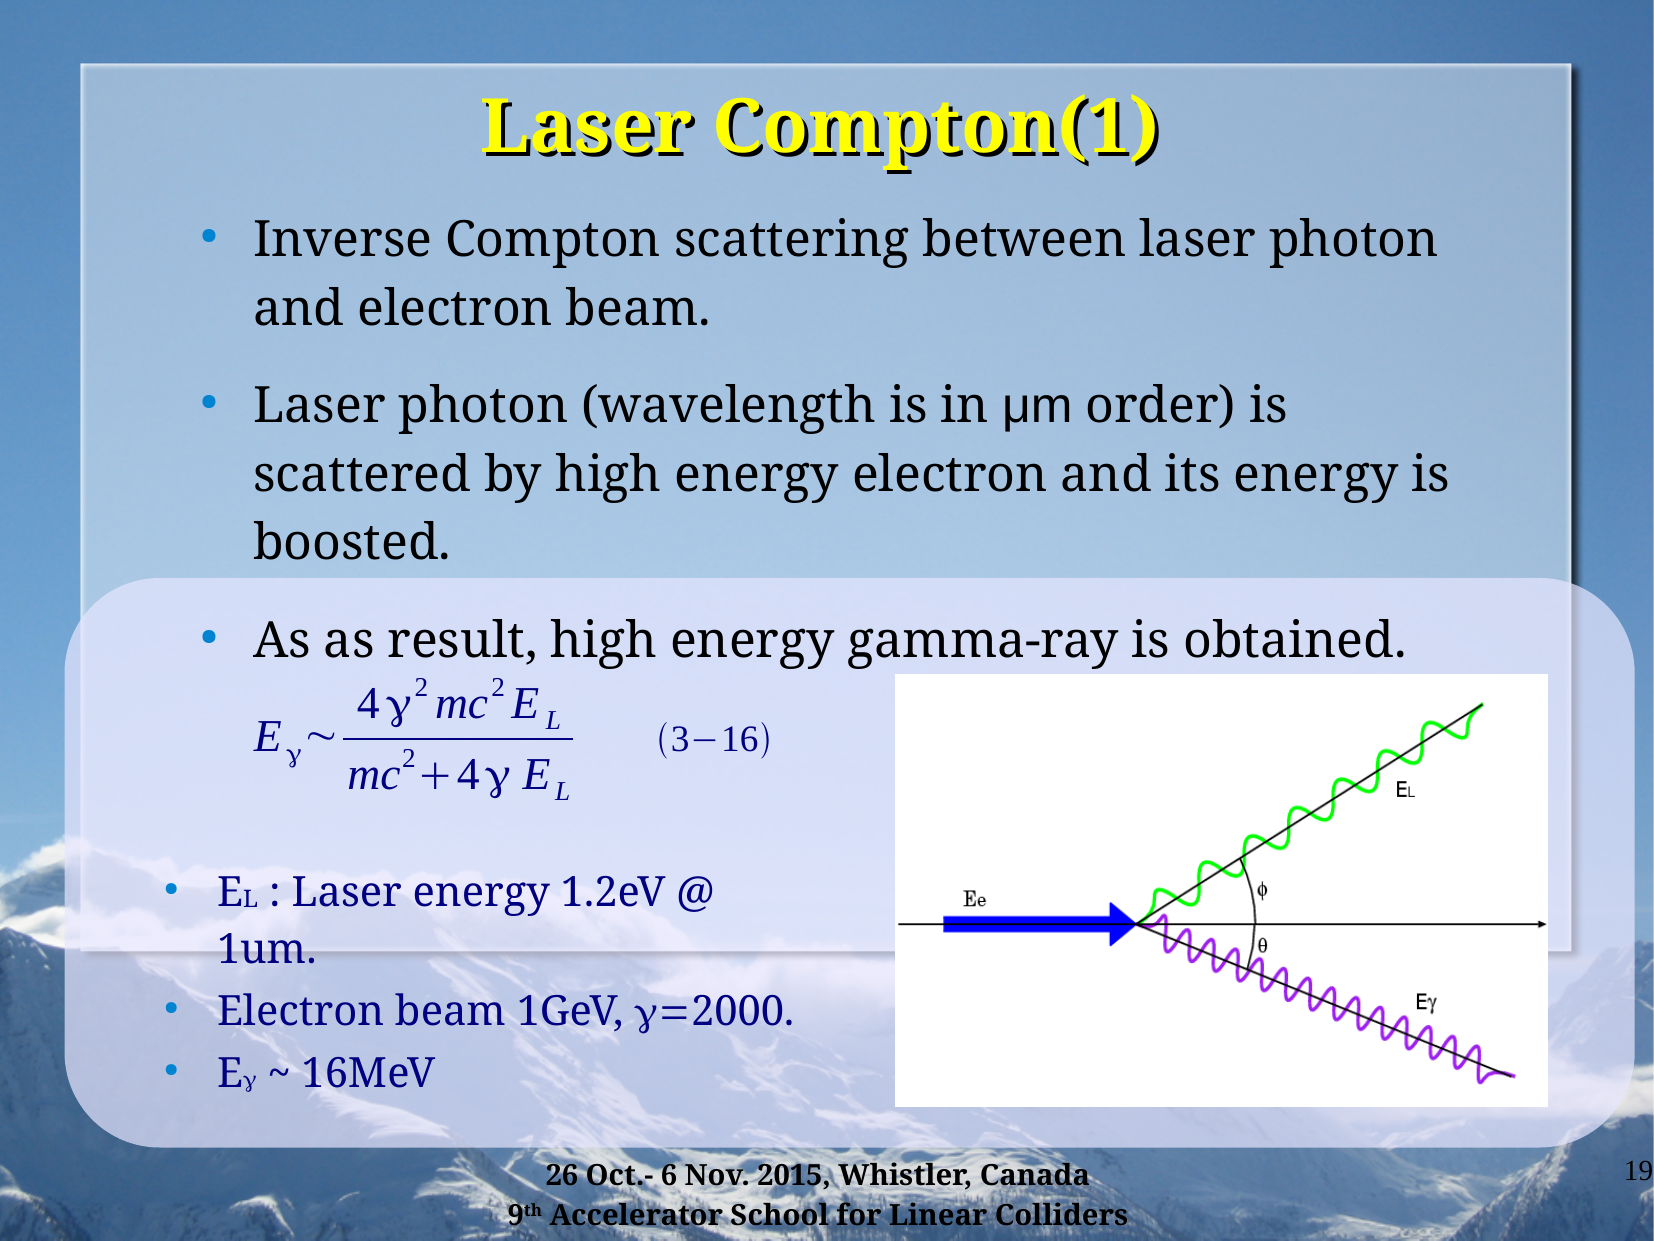

# Laser Compton(1)
Inverse Compton scattering between laser photon and electron beam.
Laser photon (wavelength is in μm order) is scattered by high energy electron and its energy is boosted.
As as result, high energy gamma-ray is obtained.
EL : Laser energy 1.2eV @ 1um.
Electron beam 1GeV, =2000.
E ~ 16MeV
19